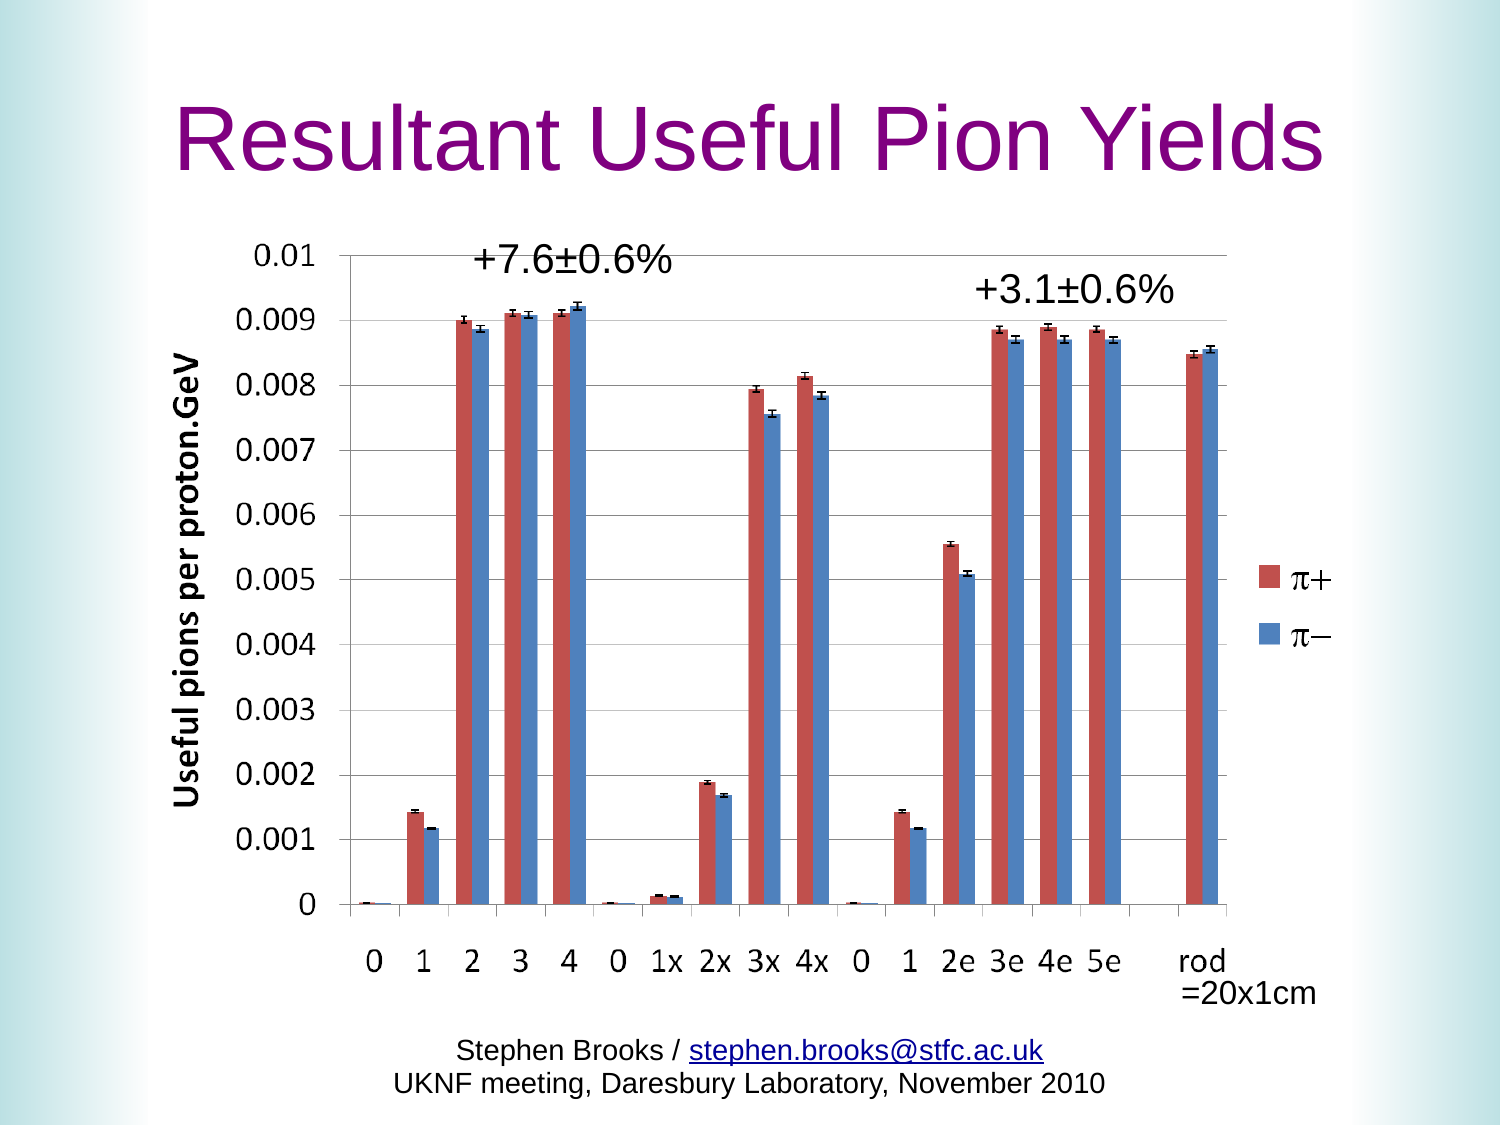

# Resultant Useful Pion Yields
+7.6±0.6%
+3.1±0.6%
LAS
Forward calorimeter
=20x1cm